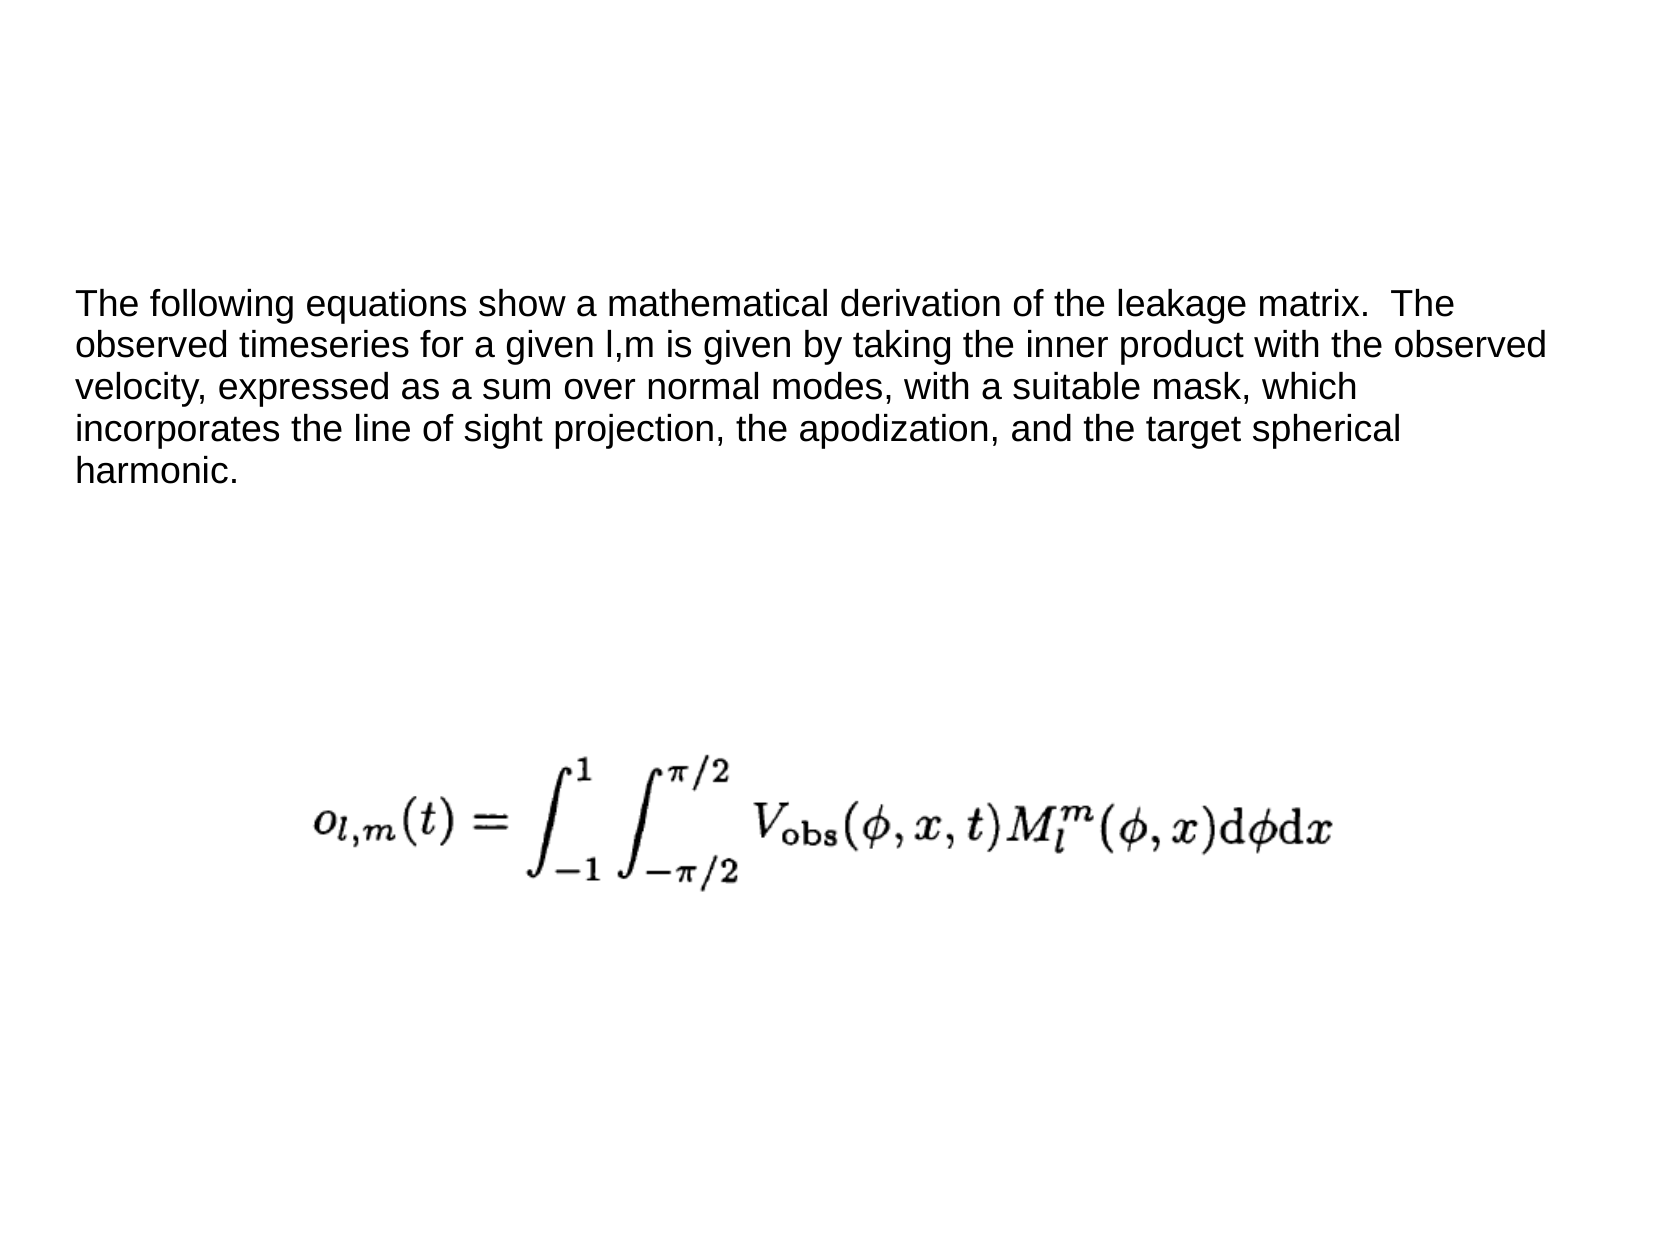

# The following equations show a mathematical derivation of the leakage matrix. The observed timeseries for a given l,m is given by taking the inner product with the observed velocity, expressed as a sum over normal modes, with a suitable mask, which incorporates the line of sight projection, the apodization, and the target spherical harmonic.